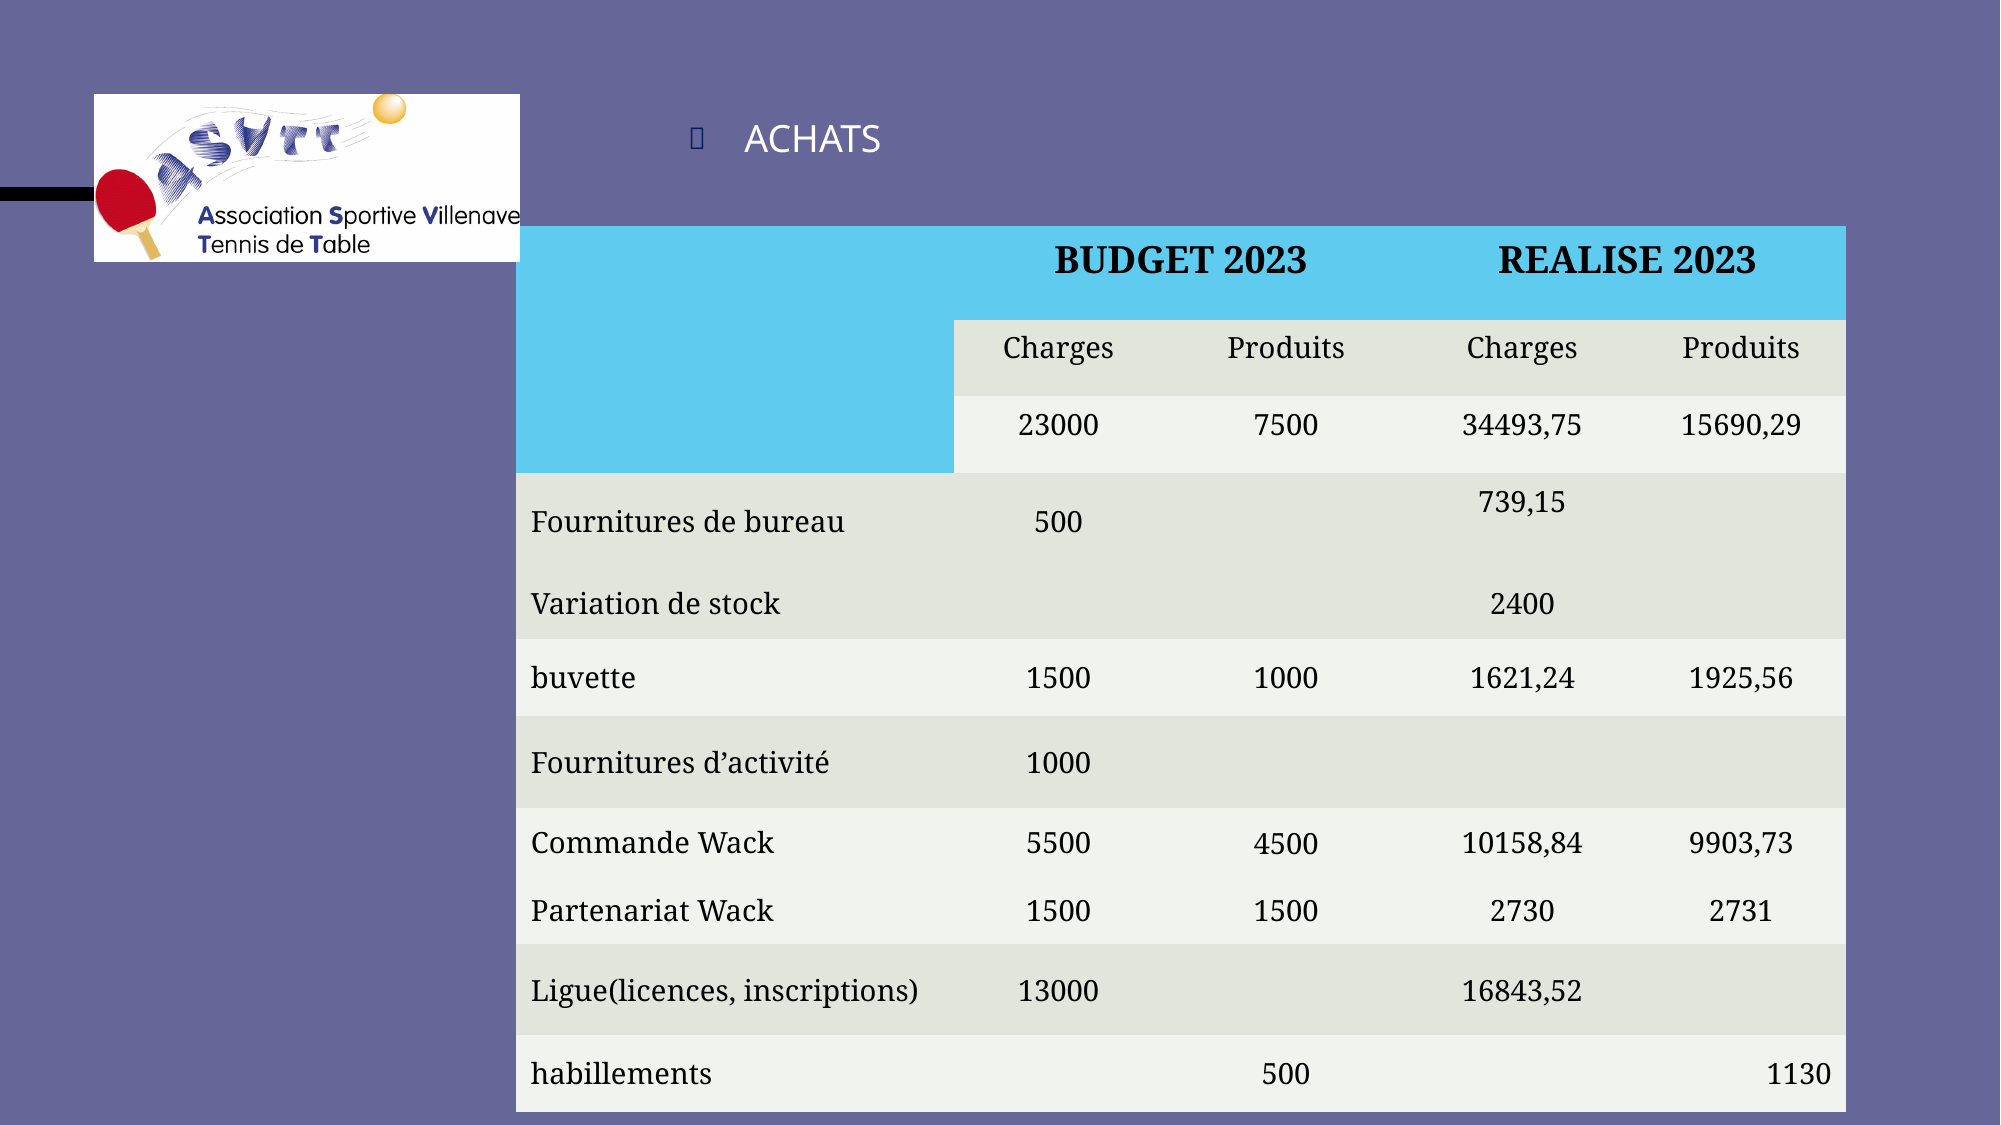

# ACHATS
| | BUDGET 2023 | | REALISE 2023 | |
| --- | --- | --- | --- | --- |
| | Charges | Produits | Charges | Produits |
| | 23000 | 7500 | 34493,75 | 15690,29 |
| Fournitures de bureau | 500 | | 739,15 | |
| Variation de stock | | | 2400 | |
| buvette | 1500 | 1000 | 1621,24 | 1925,56 |
| Fournitures d’activité | 1000 | | | |
| Commande Wack | 5500 | 4500 | 10158,84 | 9903,73 |
| Partenariat Wack | 1500 | 1500 | 2730 | 2731 |
| Ligue(licences, inscriptions) | 13000 | | 16843,52 | |
| habillements | | 500 | | 1130 |